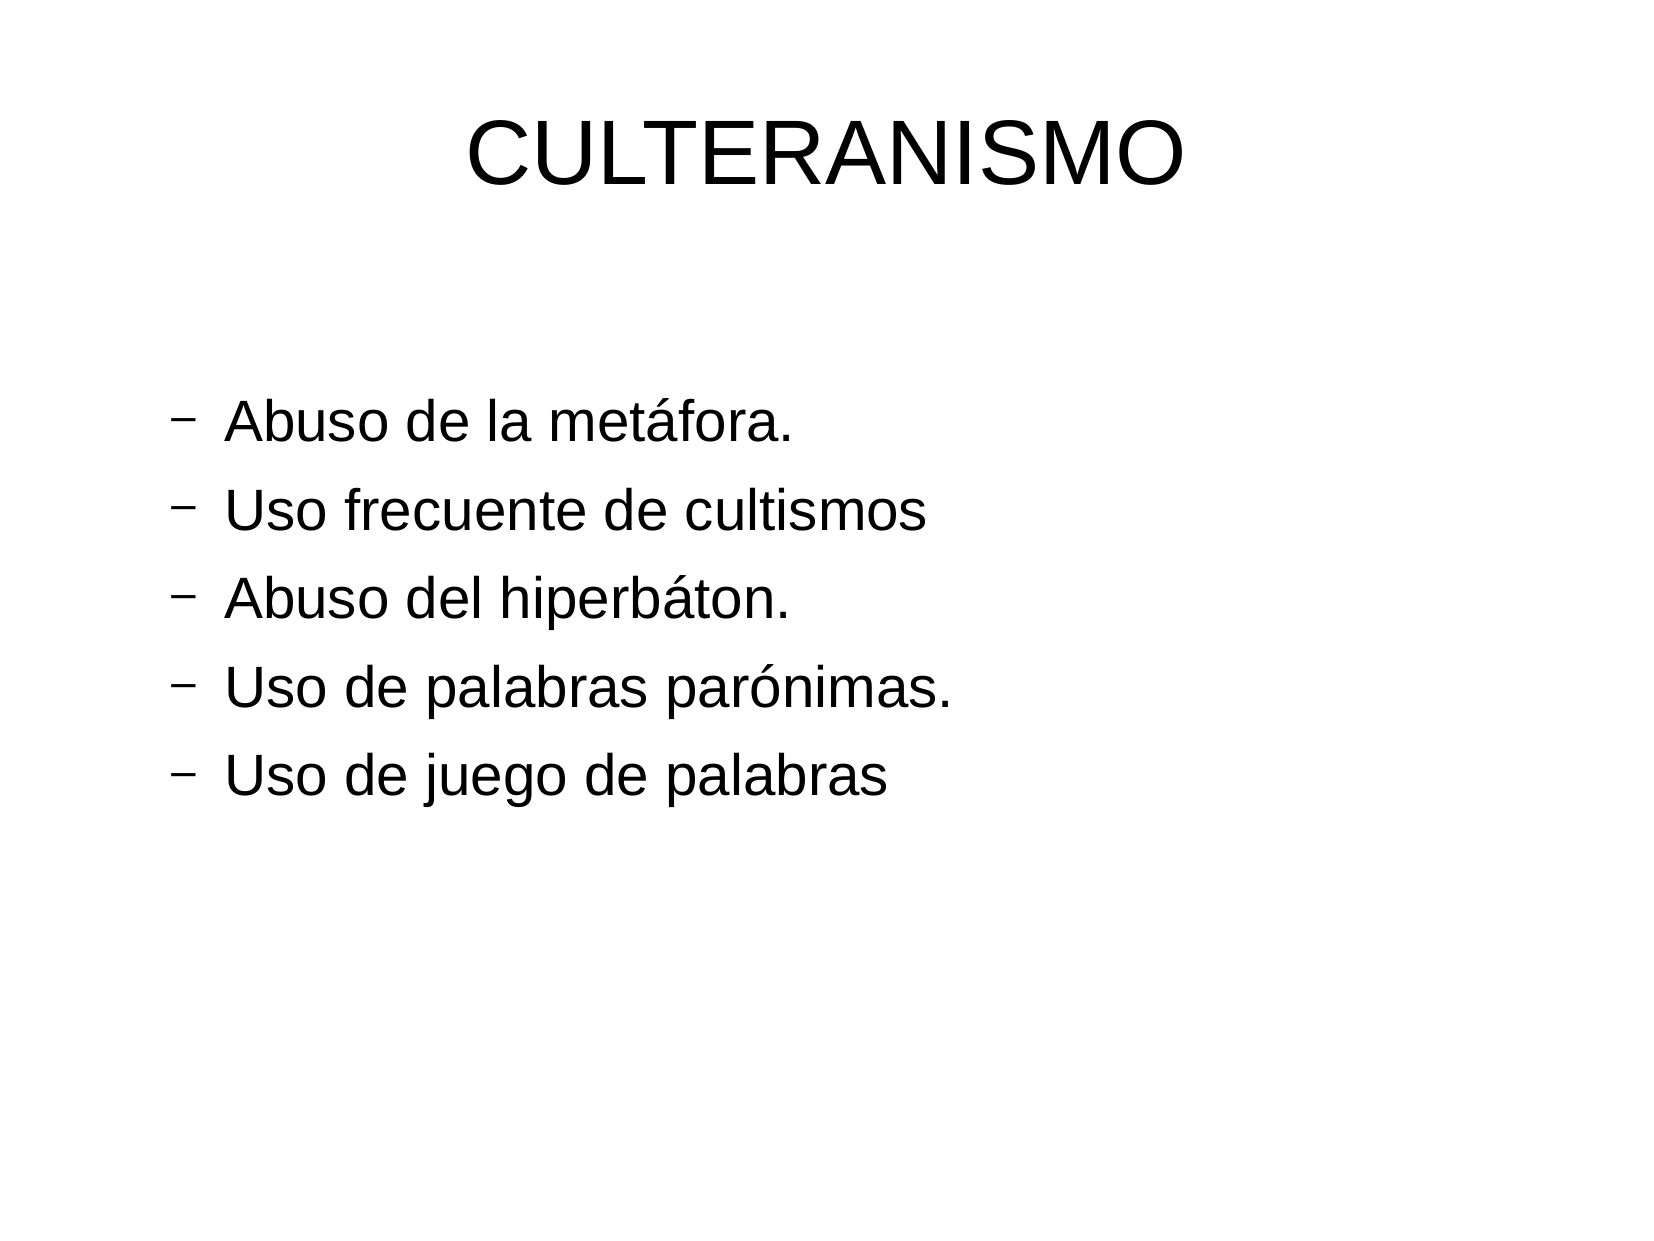

# CULTERANISMO
Abuso de la metáfora.
Uso frecuente de cultismos
Abuso del hiperbáton.
Uso de palabras parónimas.
Uso de juego de palabras